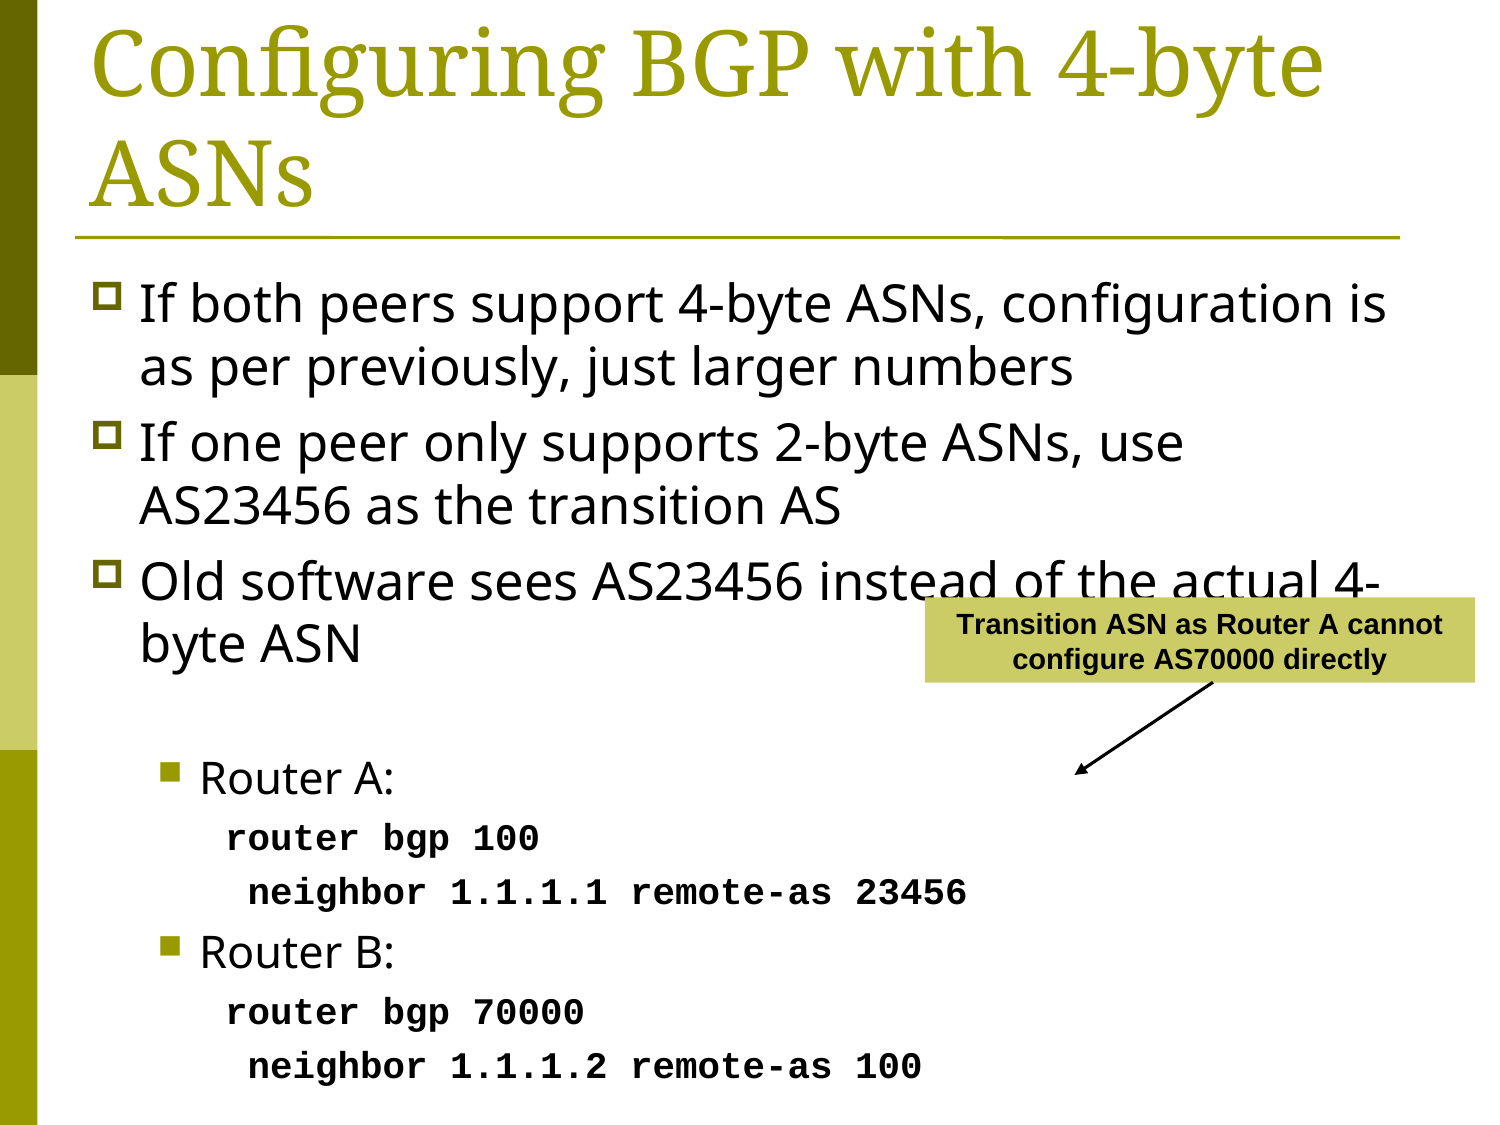

# Configuring BGP with 4-byte ASNs
If both peers support 4-byte ASNs, configuration is as per previously, just larger numbers
If one peer only supports 2-byte ASNs, use AS23456 as the transition AS
Old software sees AS23456 instead of the actual 4-byte ASN
Router A:
router bgp 100
 neighbor 1.1.1.1 remote-as 23456
Router B:
router bgp 70000
 neighbor 1.1.1.2 remote-as 100
Transition ASN as Router A cannot configure AS70000 directly